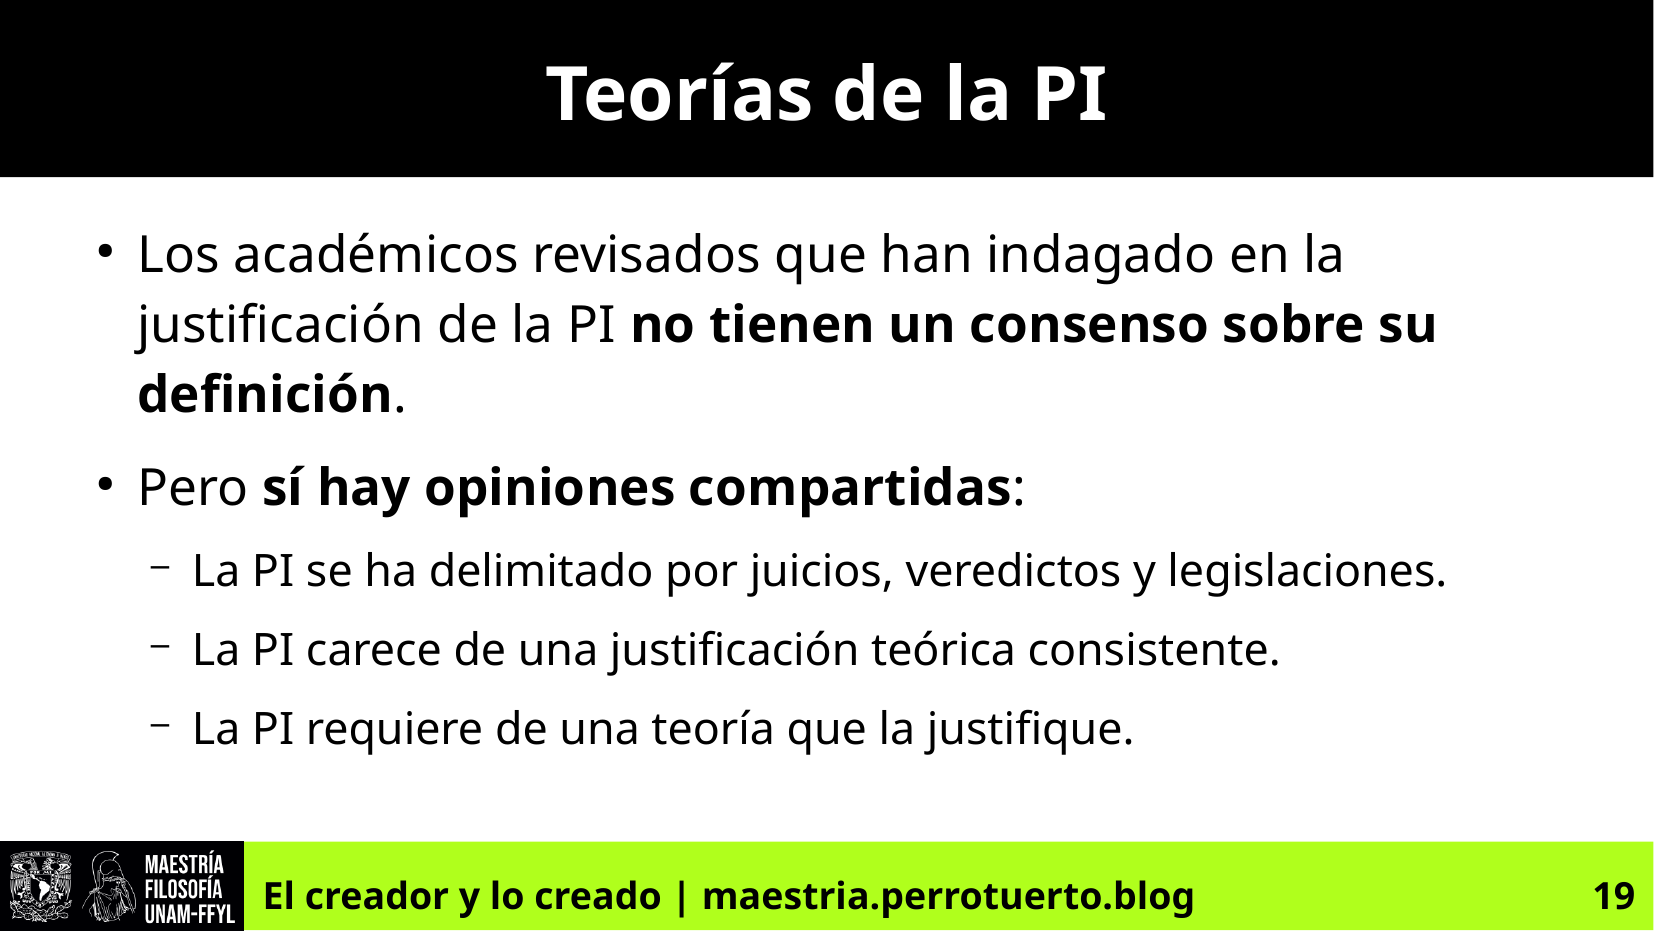

# Teorías de la PI
Los académicos revisados que han indagado en la justificación de la PI no tienen un consenso sobre su definición.
Pero sí hay opiniones compartidas:
La PI se ha delimitado por juicios, veredictos y legislaciones.
La PI carece de una justificación teórica consistente.
La PI requiere de una teoría que la justifique.